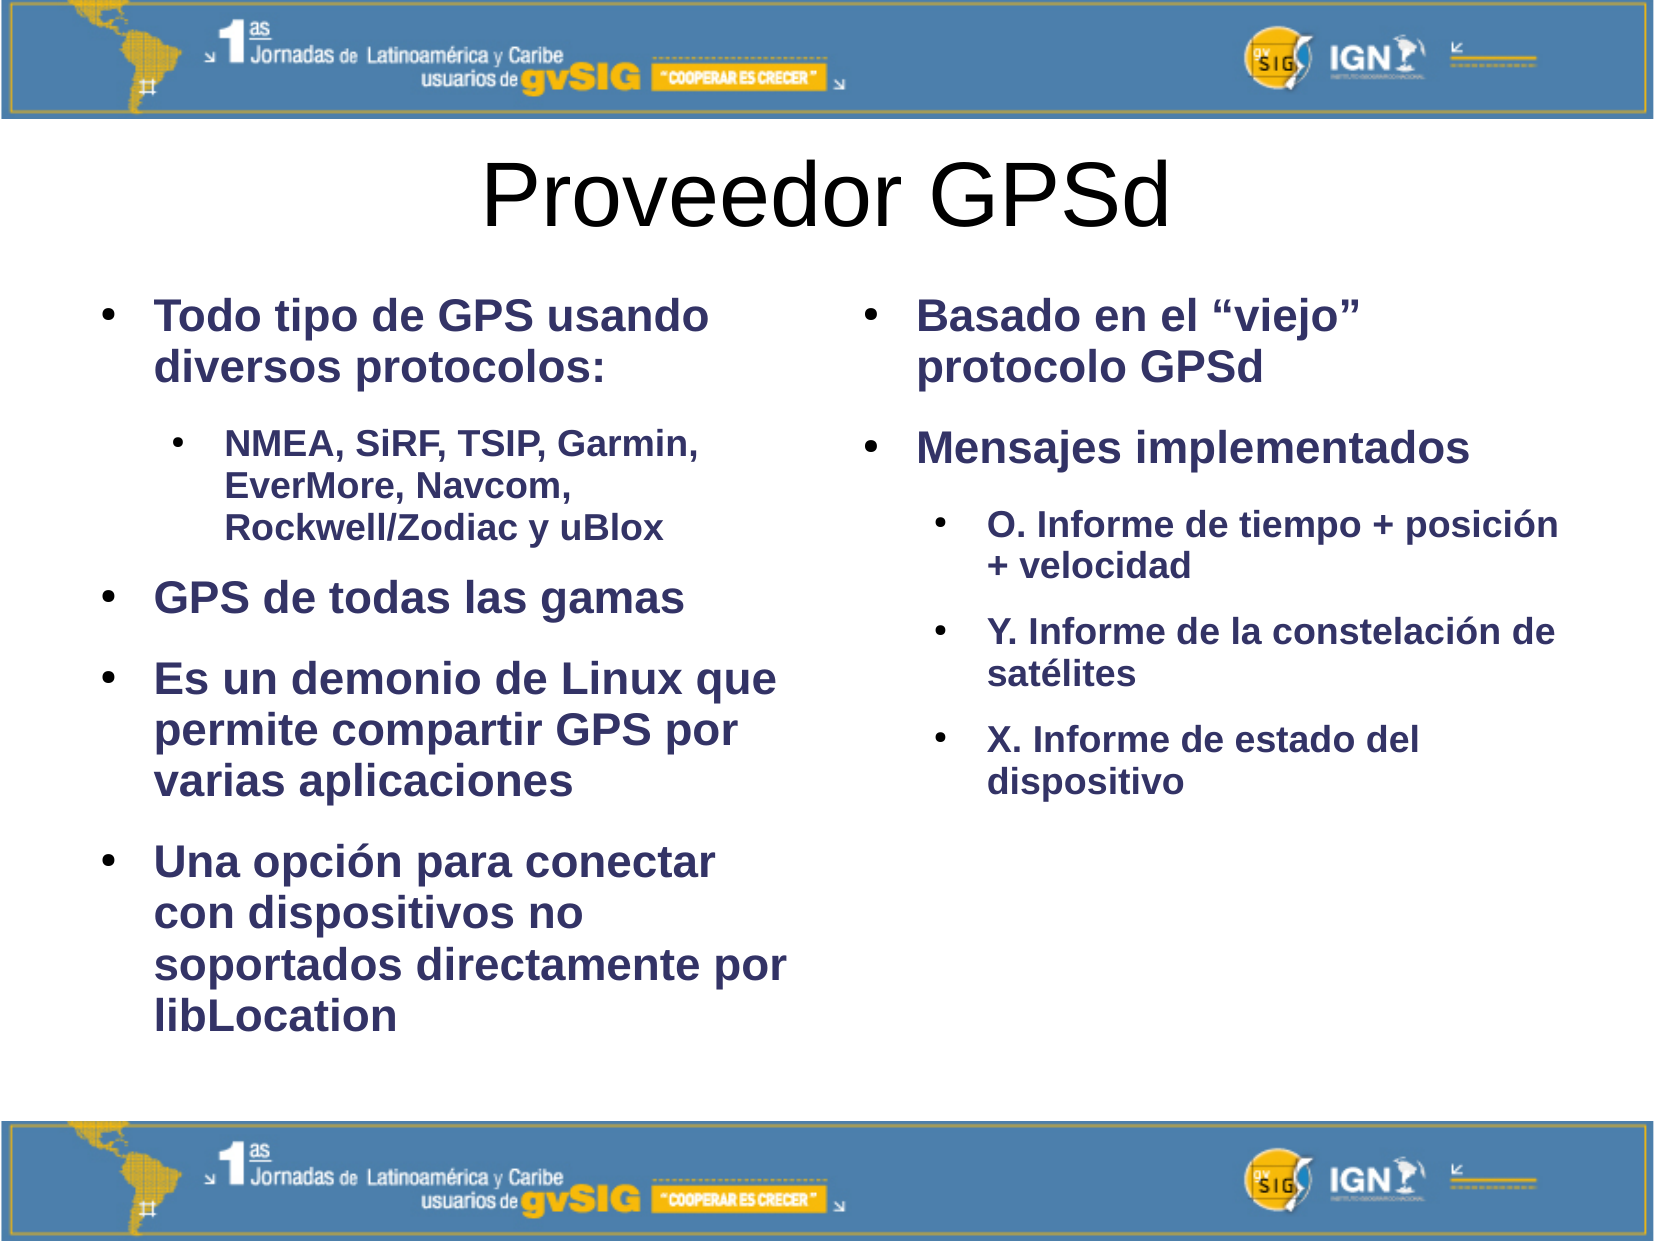

# Proveedor GPSd
Todo tipo de GPS usando diversos protocolos:
NMEA, SiRF, TSIP, Garmin, EverMore, Navcom, Rockwell/Zodiac y uBlox
GPS de todas las gamas
Es un demonio de Linux que permite compartir GPS por varias aplicaciones
Una opción para conectar con dispositivos no soportados directamente por libLocation
Basado en el “viejo” protocolo GPSd
Mensajes implementados
O. Informe de tiempo + posición + velocidad
Y. Informe de la constelación de satélites
X. Informe de estado del dispositivo